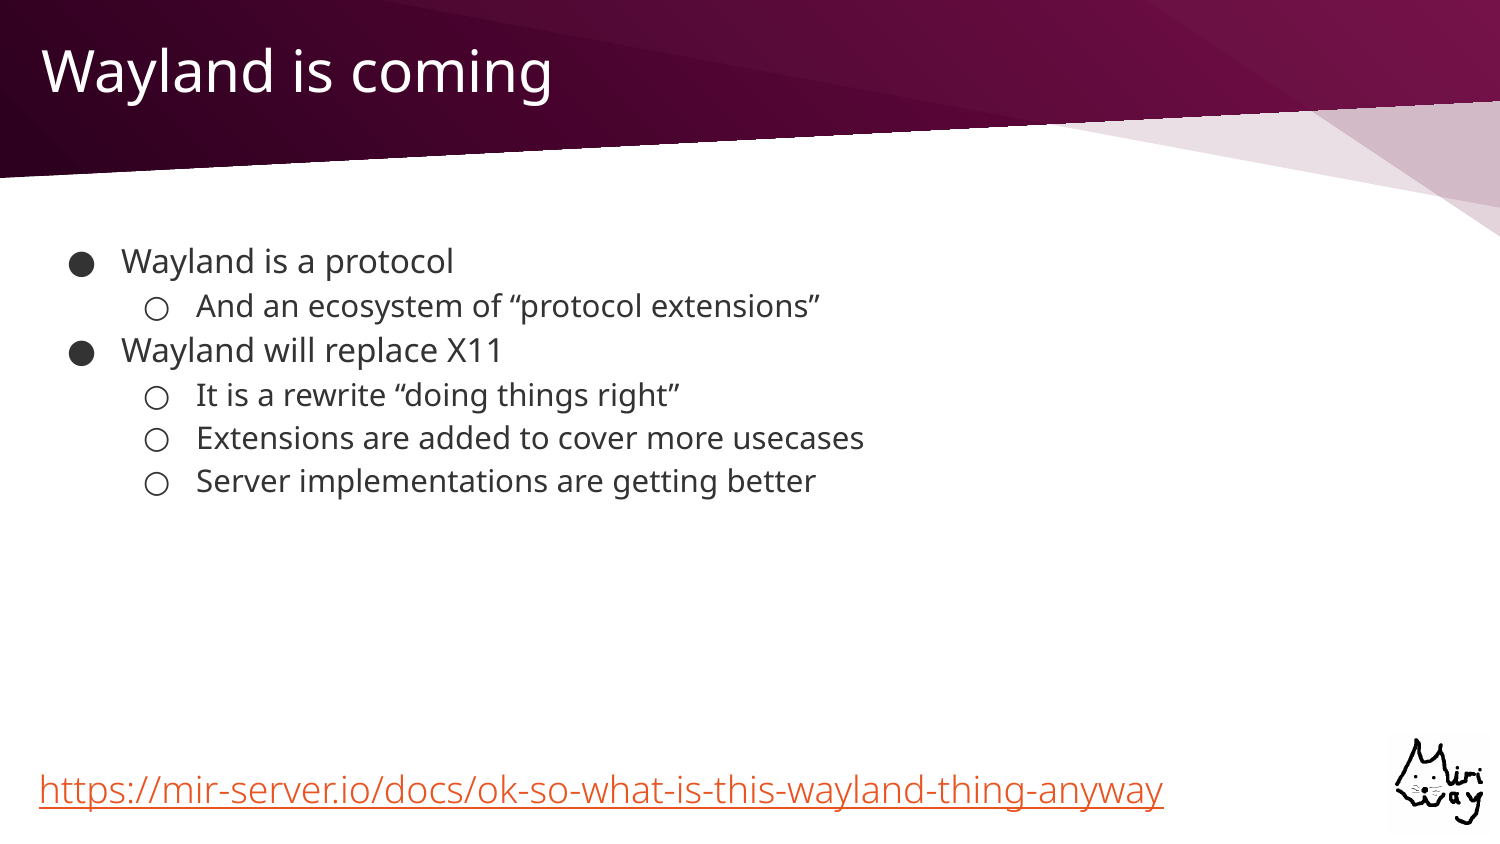

# Wayland is coming
Wayland is a protocol
And an ecosystem of “protocol extensions”
Wayland will replace X11
It is a rewrite “doing things right”
Extensions are added to cover more usecases
Server implementations are getting better
https://mir-server.io/docs/ok-so-what-is-this-wayland-thing-anyway